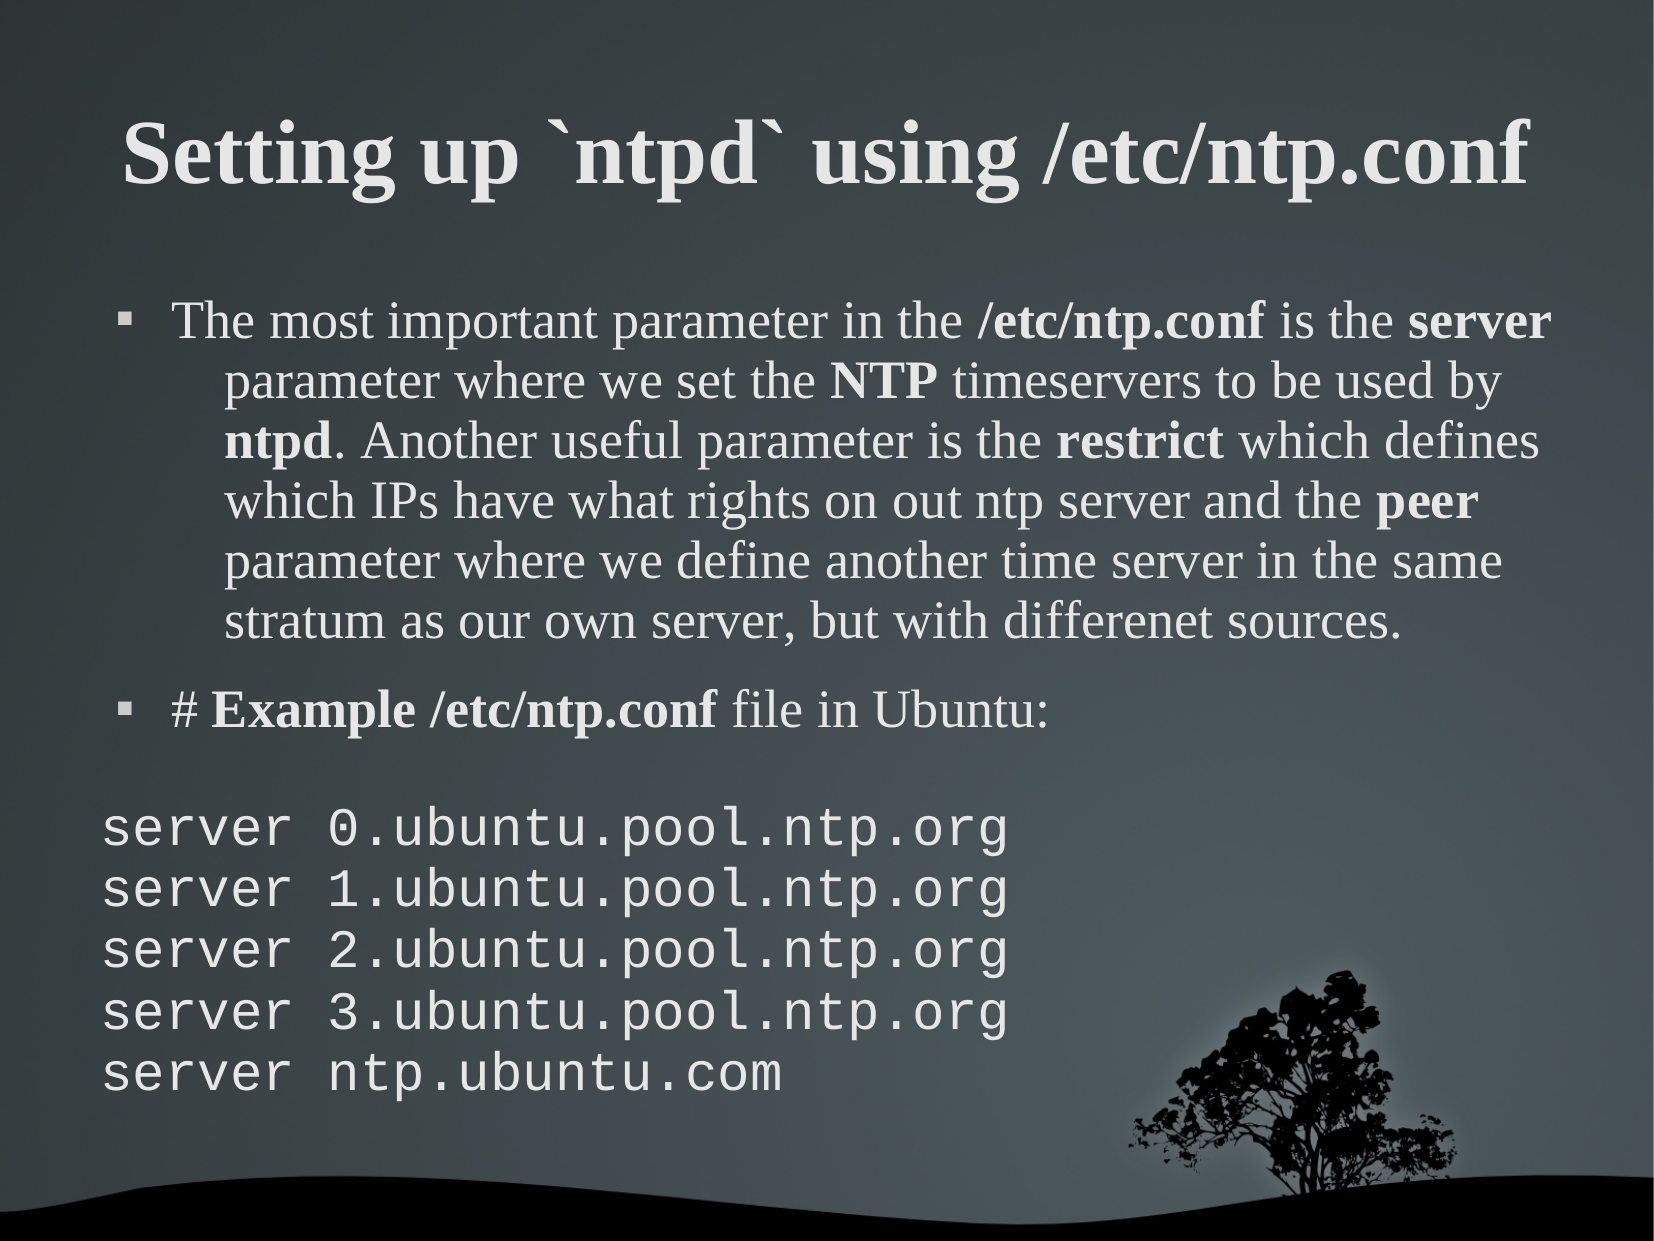

# Setting up `ntpd` using /etc/ntp.conf
The most important parameter in the /etc/ntp.conf is the server parameter where we set the NTP timeservers to be used by ntpd. Another useful parameter is the restrict which defines which IPs have what rights on out ntp server and the peer parameter where we define another time server in the same stratum as our own server, but with differenet sources.
# Example /etc/ntp.conf file in Ubuntu:
server 0.ubuntu.pool.ntp.org
server 1.ubuntu.pool.ntp.org
server 2.ubuntu.pool.ntp.org
server 3.ubuntu.pool.ntp.org
server ntp.ubuntu.com